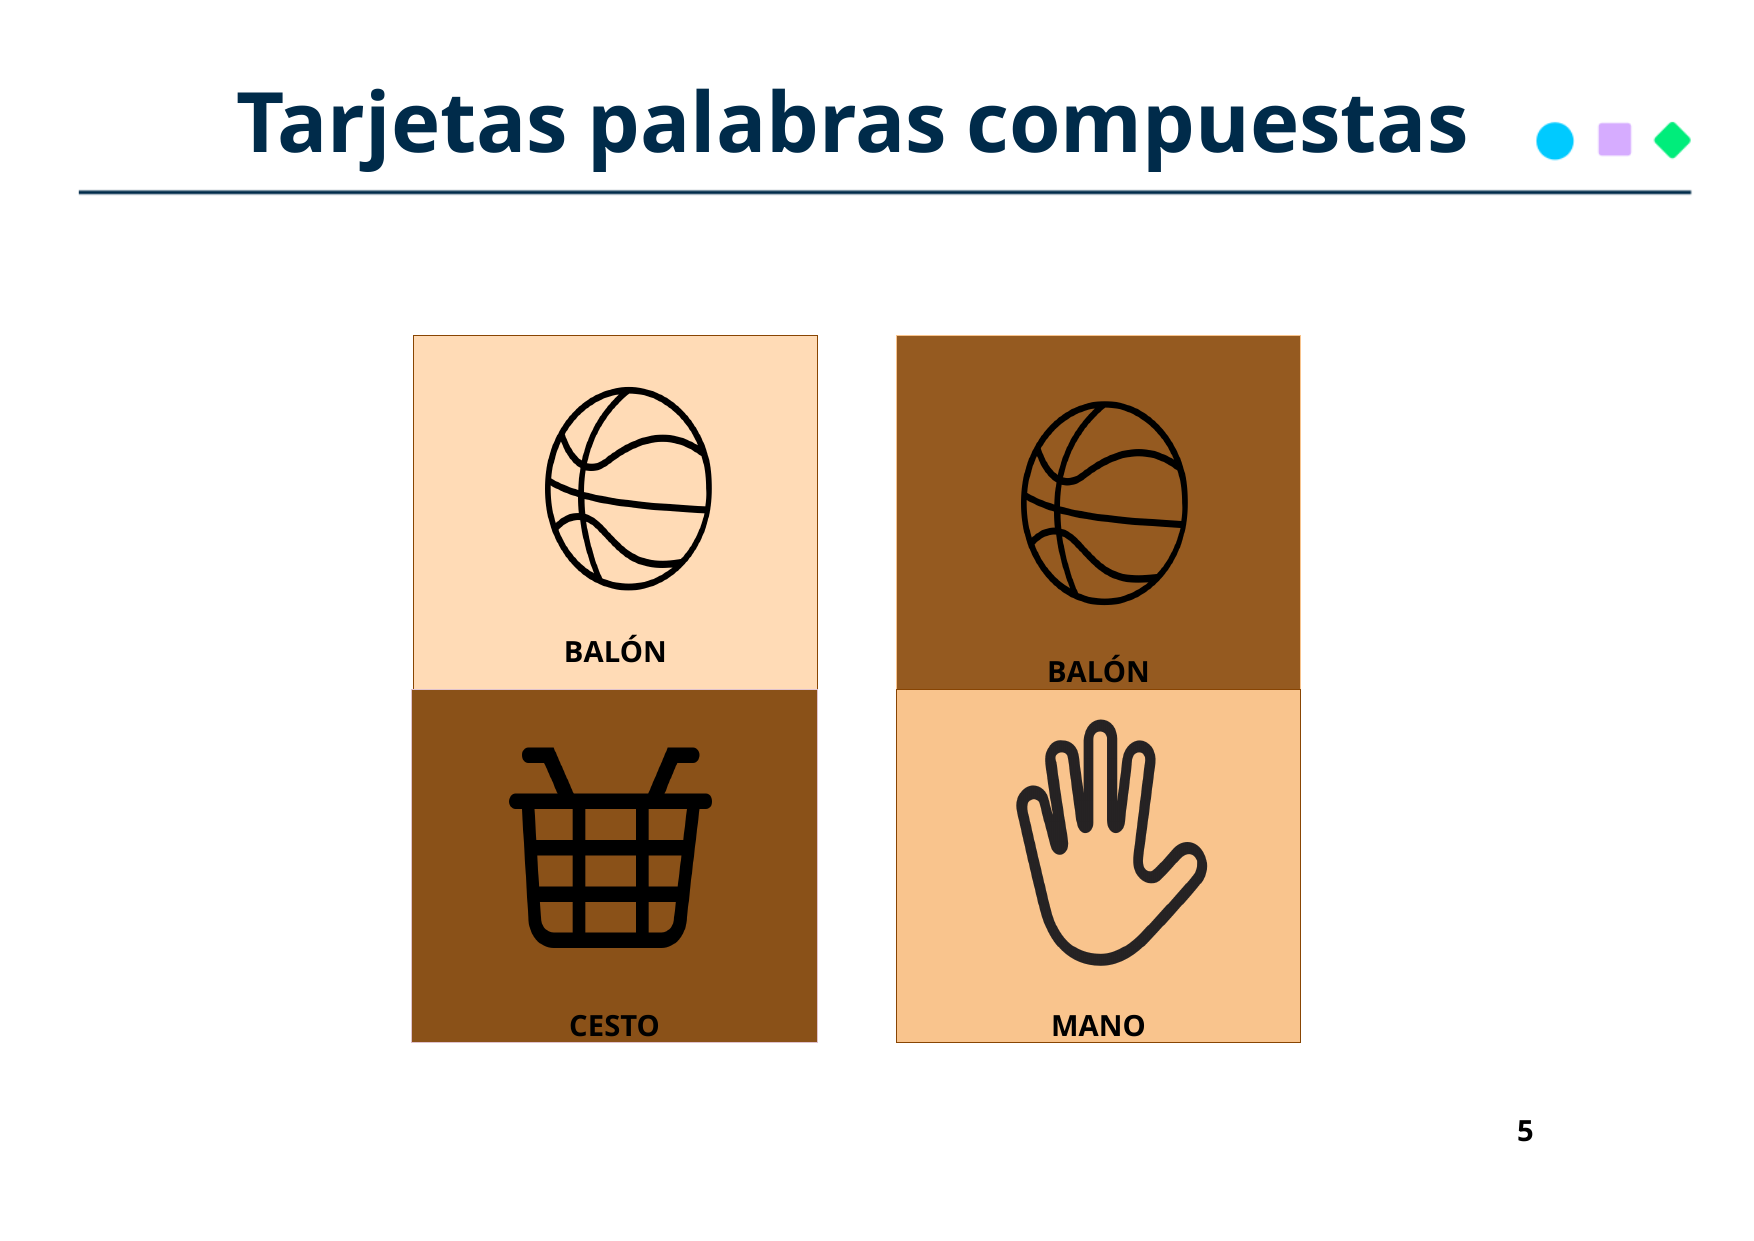

# Tarjetas palabras compuestas
BALÓN
BALÓN
CESTO
MANO